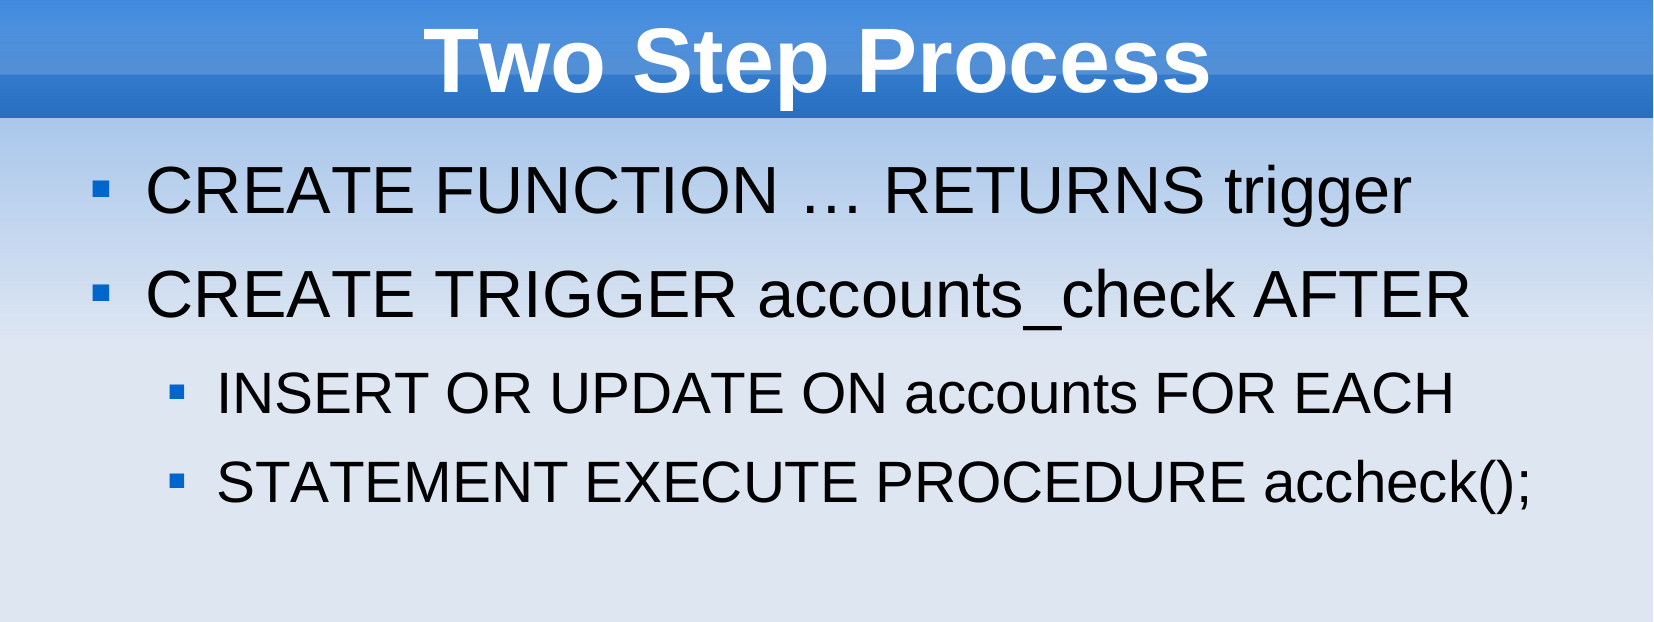

# Two Step Process
CREATE FUNCTION … RETURNS trigger
CREATE TRIGGER accounts_check AFTER
INSERT OR UPDATE ON accounts FOR EACH
STATEMENT EXECUTE PROCEDURE accheck();